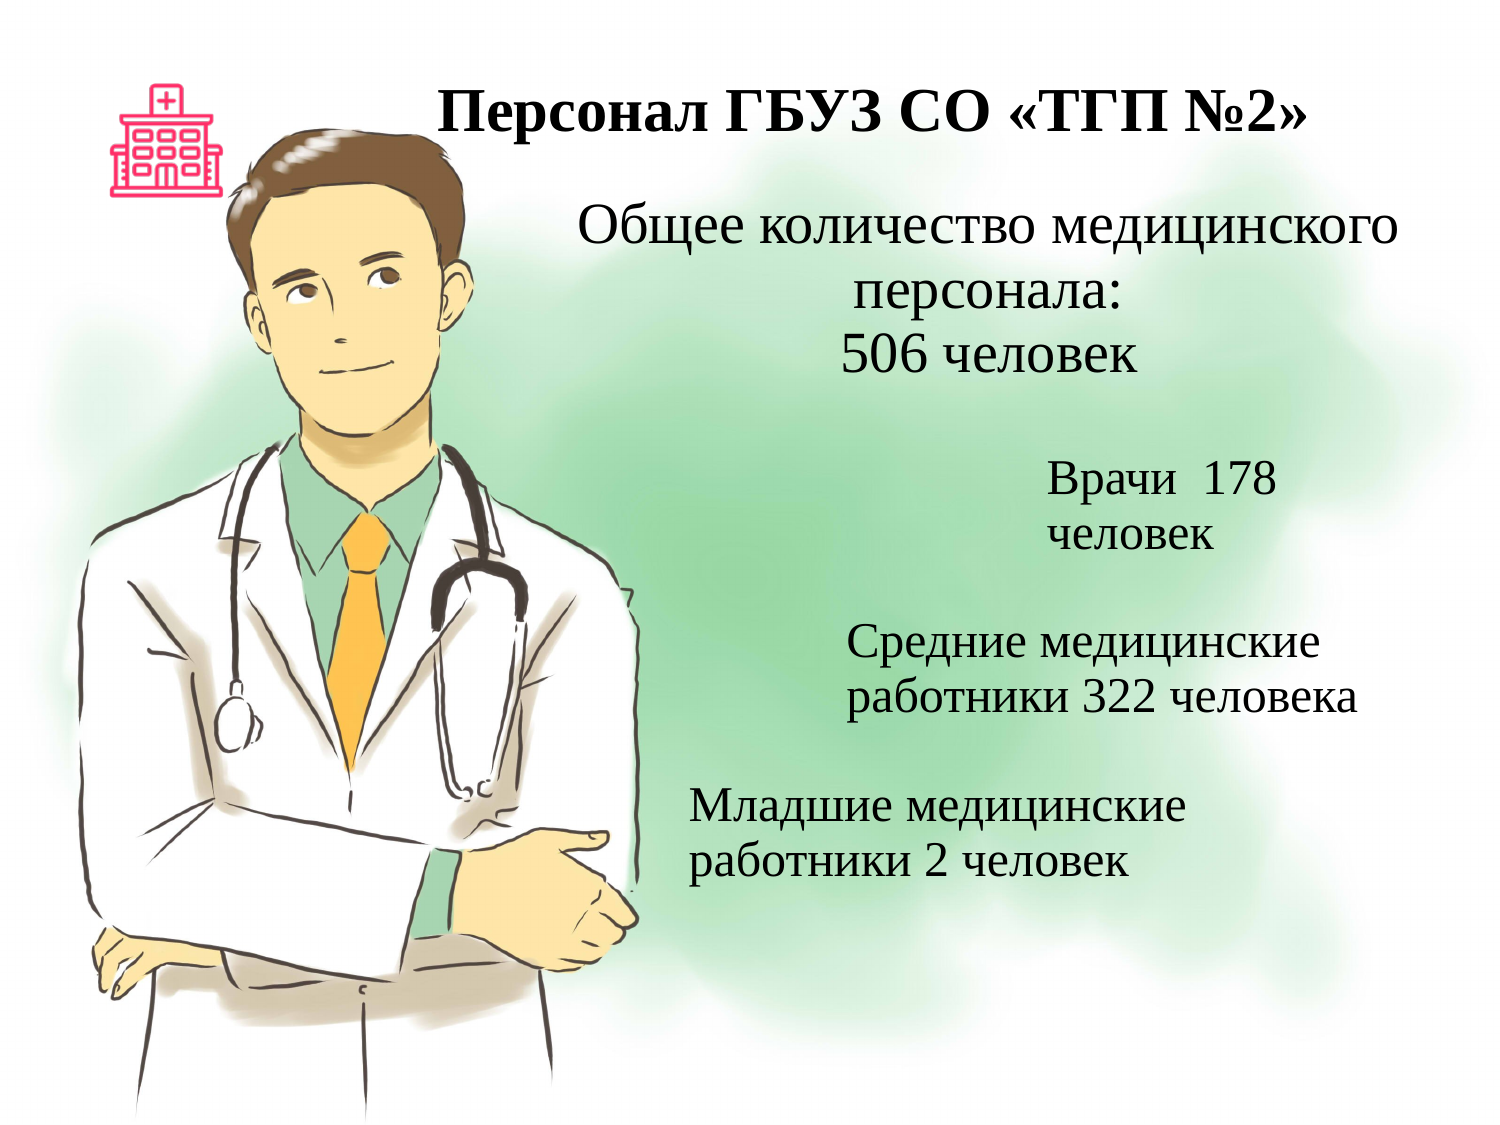

# Персонал ГБУЗ СО «ТГП №2»
Общее количество медицинского персонала:
506 человек
Врачи 178 человек
Средние медицинские работники 322 человека
Младшие медицинские работники 2 человек